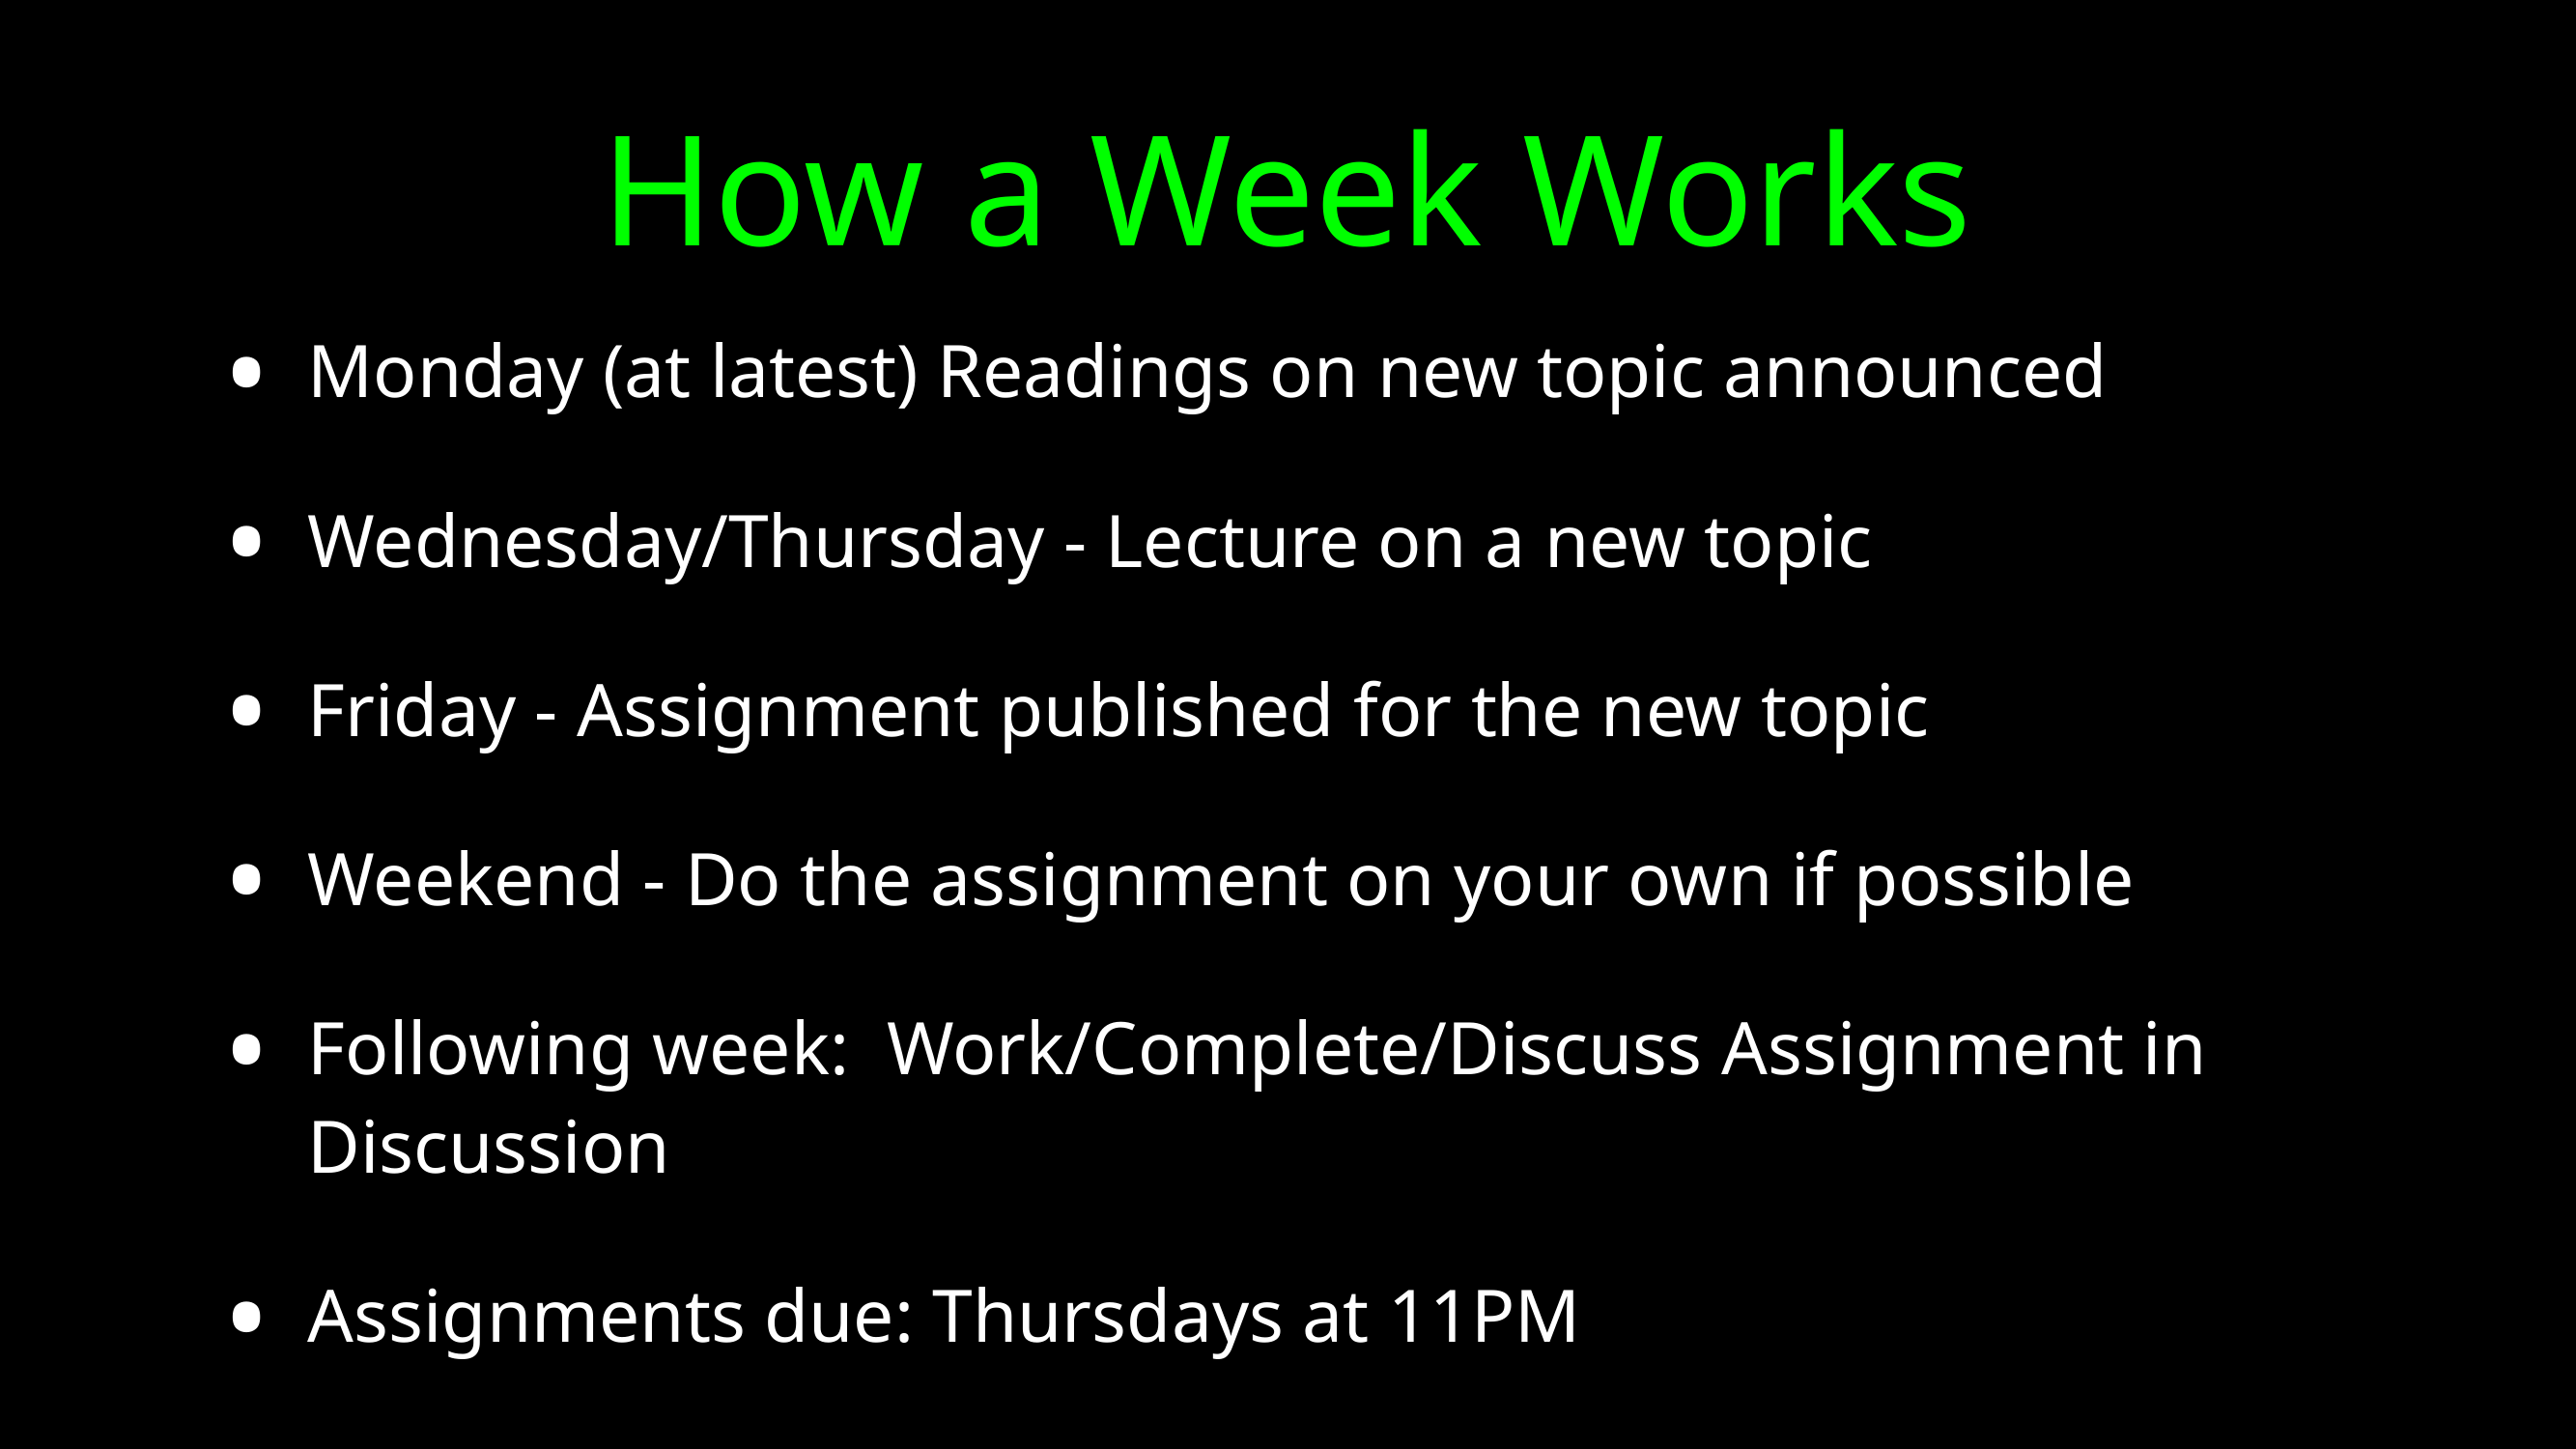

# How a Week Works
Monday (at latest) Readings on new topic announced
Wednesday/Thursday - Lecture on a new topic
Friday - Assignment published for the new topic
Weekend - Do the assignment on your own if possible
Following week: Work/Complete/Discuss Assignment in Discussion
Assignments due: Thursdays at 11PM